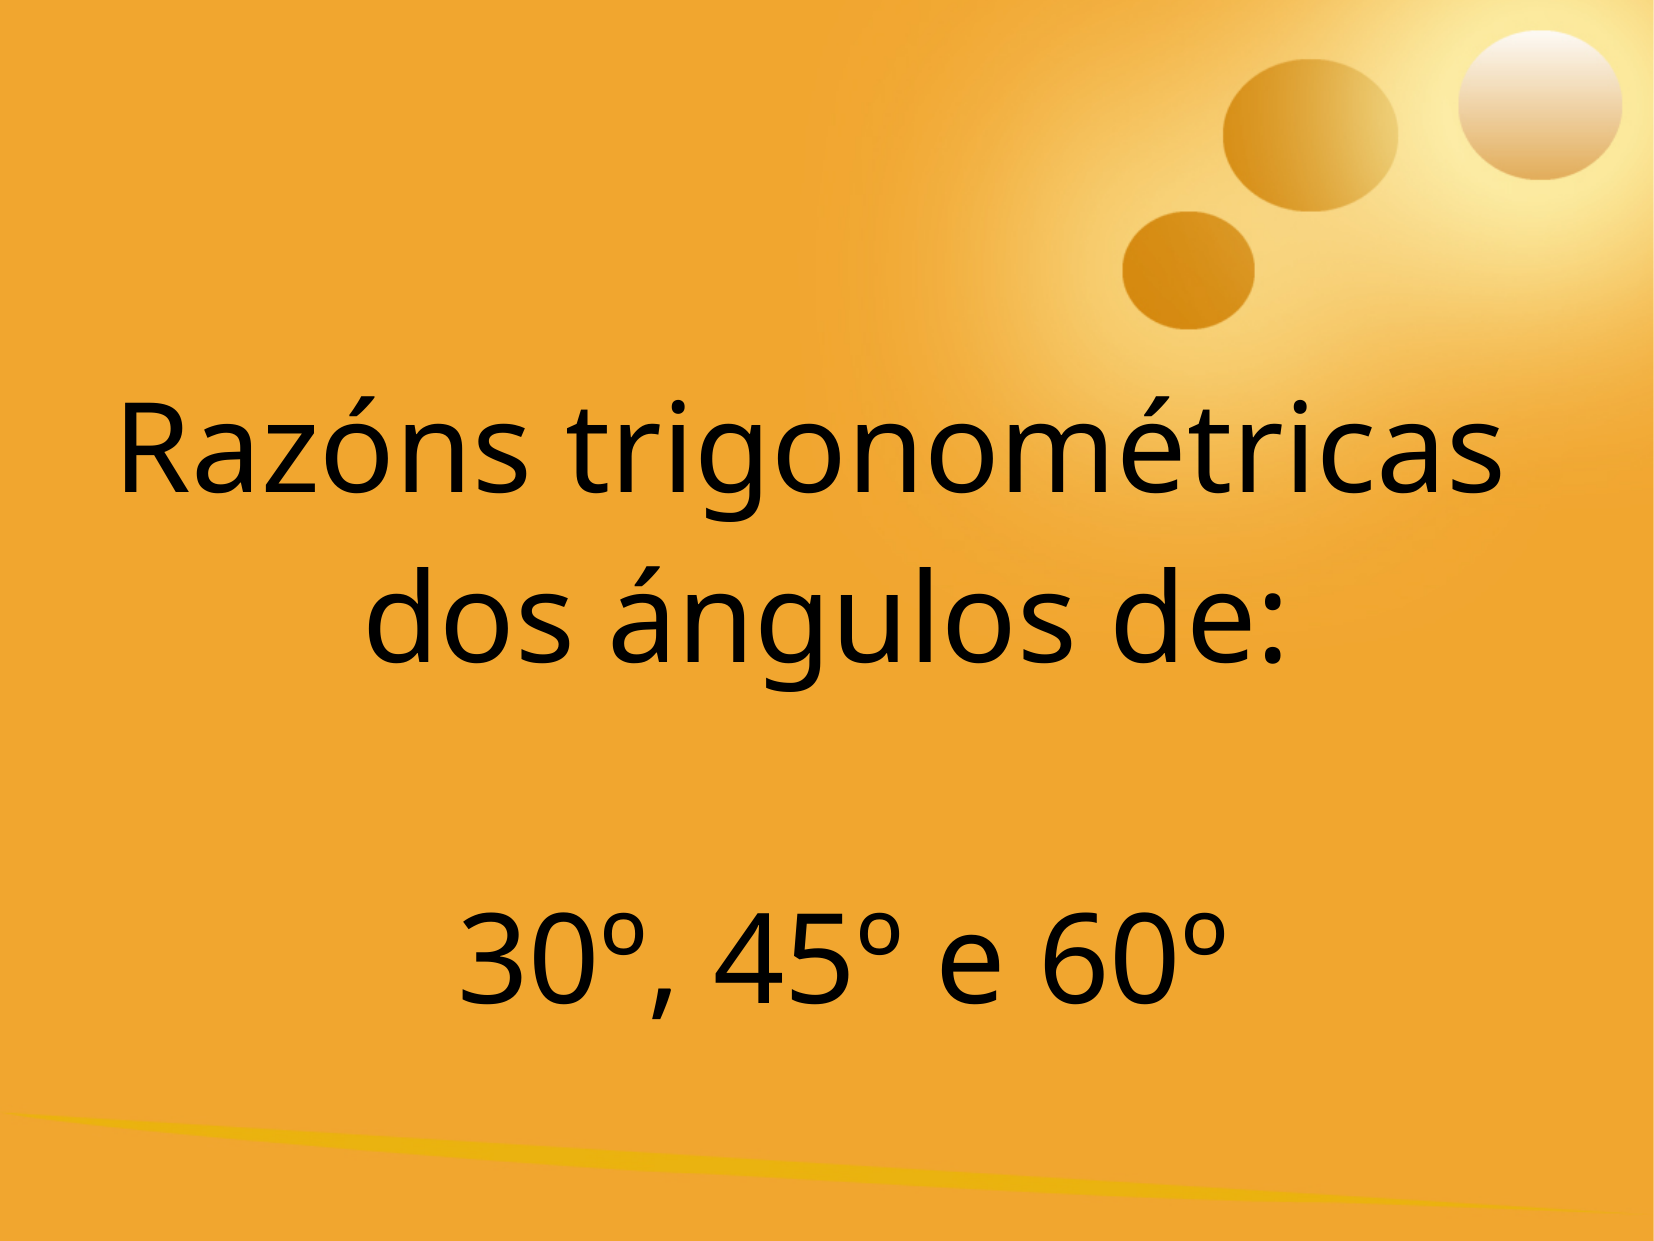

Razóns trigonométricas
dos ángulos de:
 30º, 45º e 60º